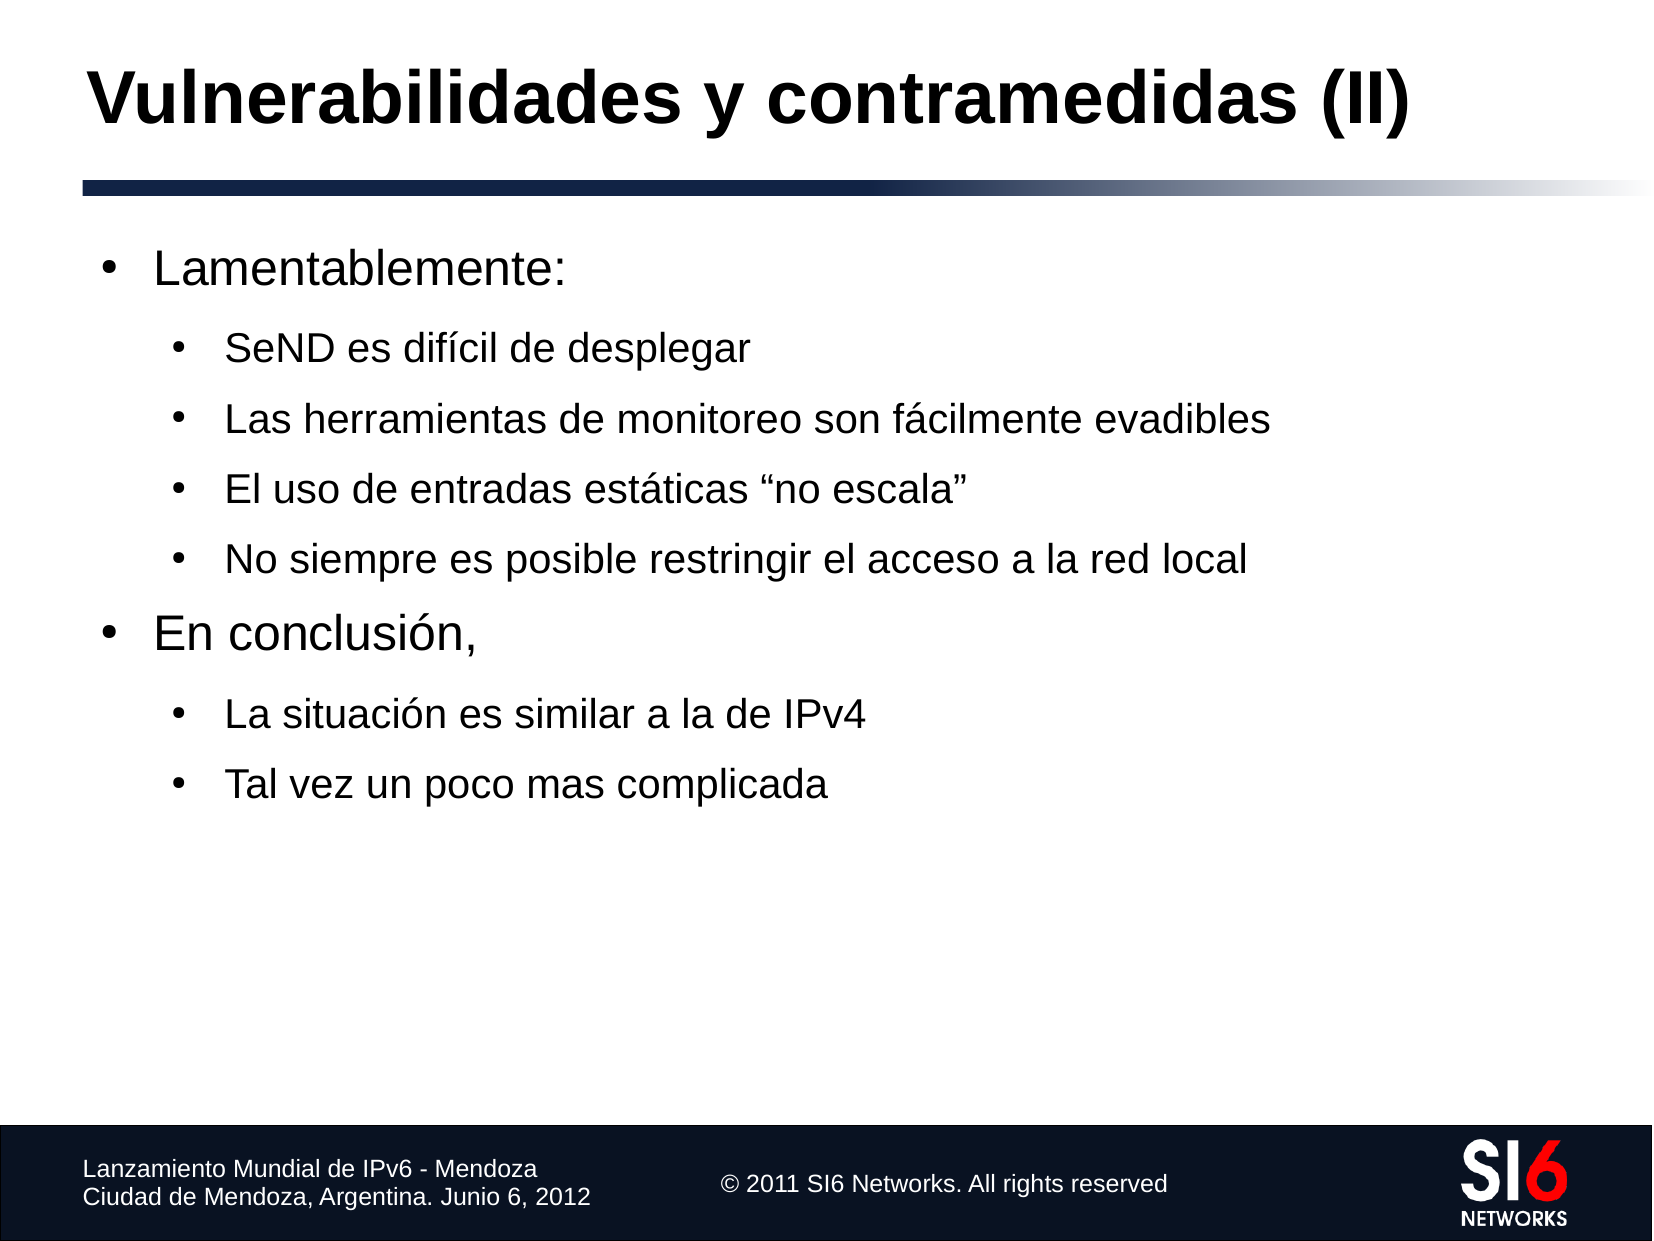

# Vulnerabilidades y contramedidas (II)
Lamentablemente:
SeND es difícil de desplegar
Las herramientas de monitoreo son fácilmente evadibles
El uso de entradas estáticas “no escala”
No siempre es posible restringir el acceso a la red local
En conclusión,
La situación es similar a la de IPv4
Tal vez un poco mas complicada
Congreso de Seguridad en Computo 2011